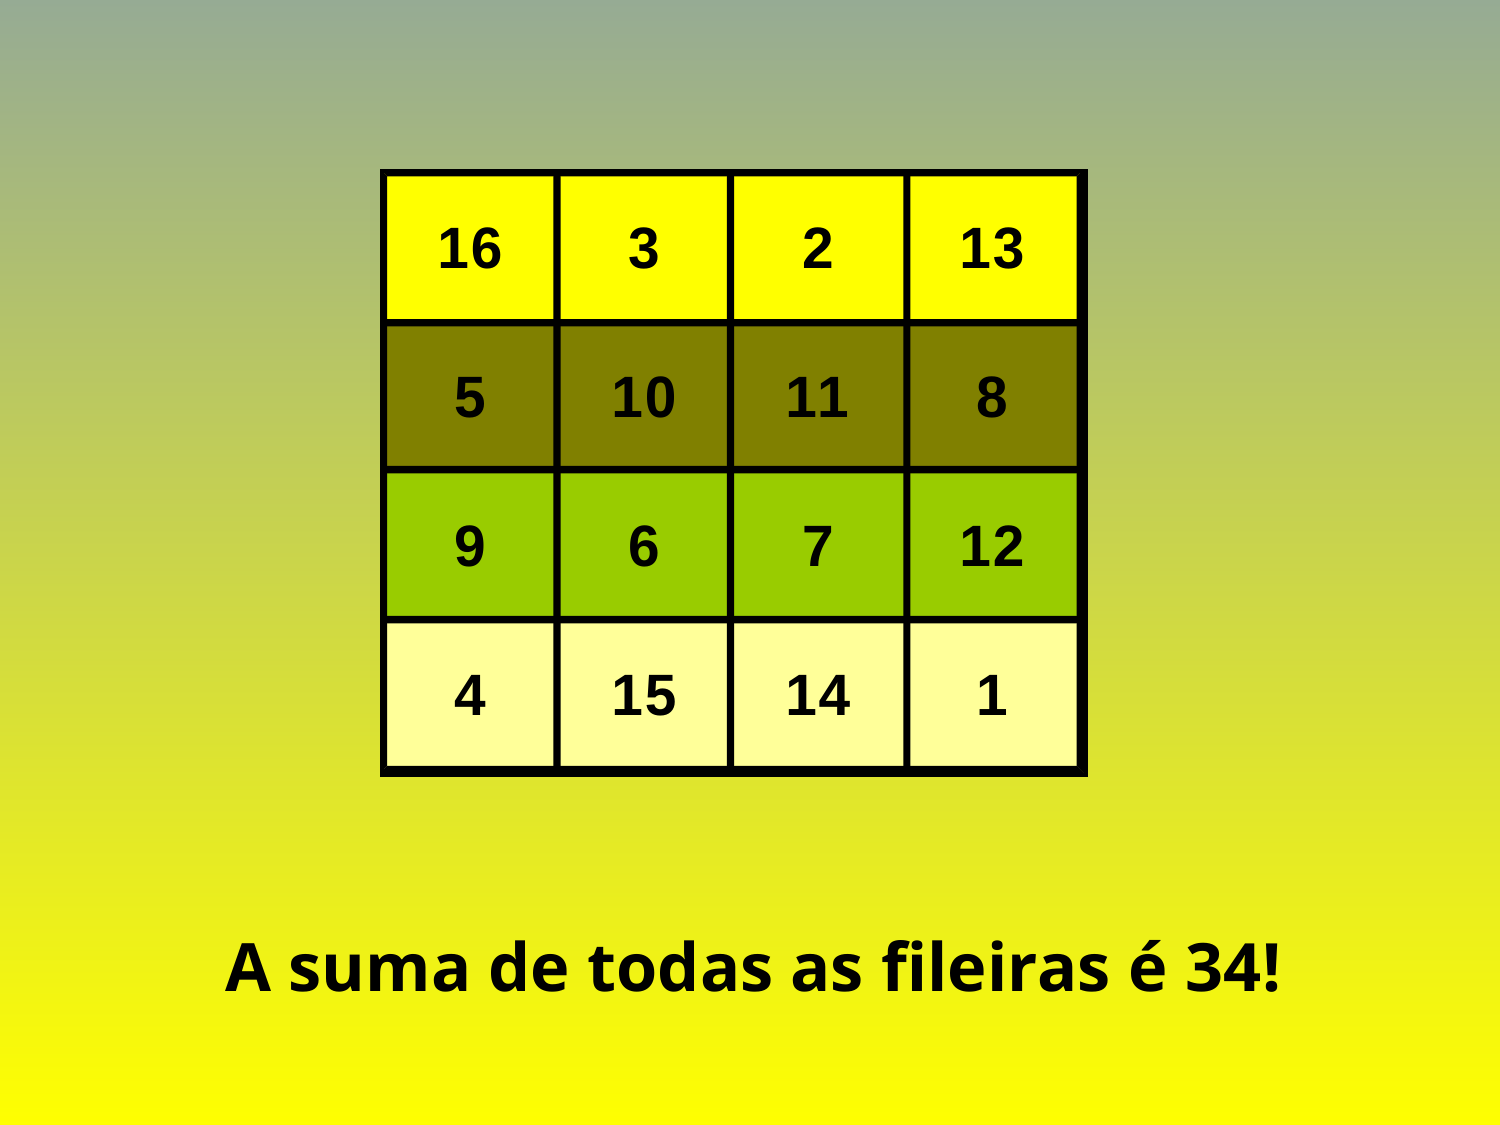

A suma de todas as fileiras é 34!